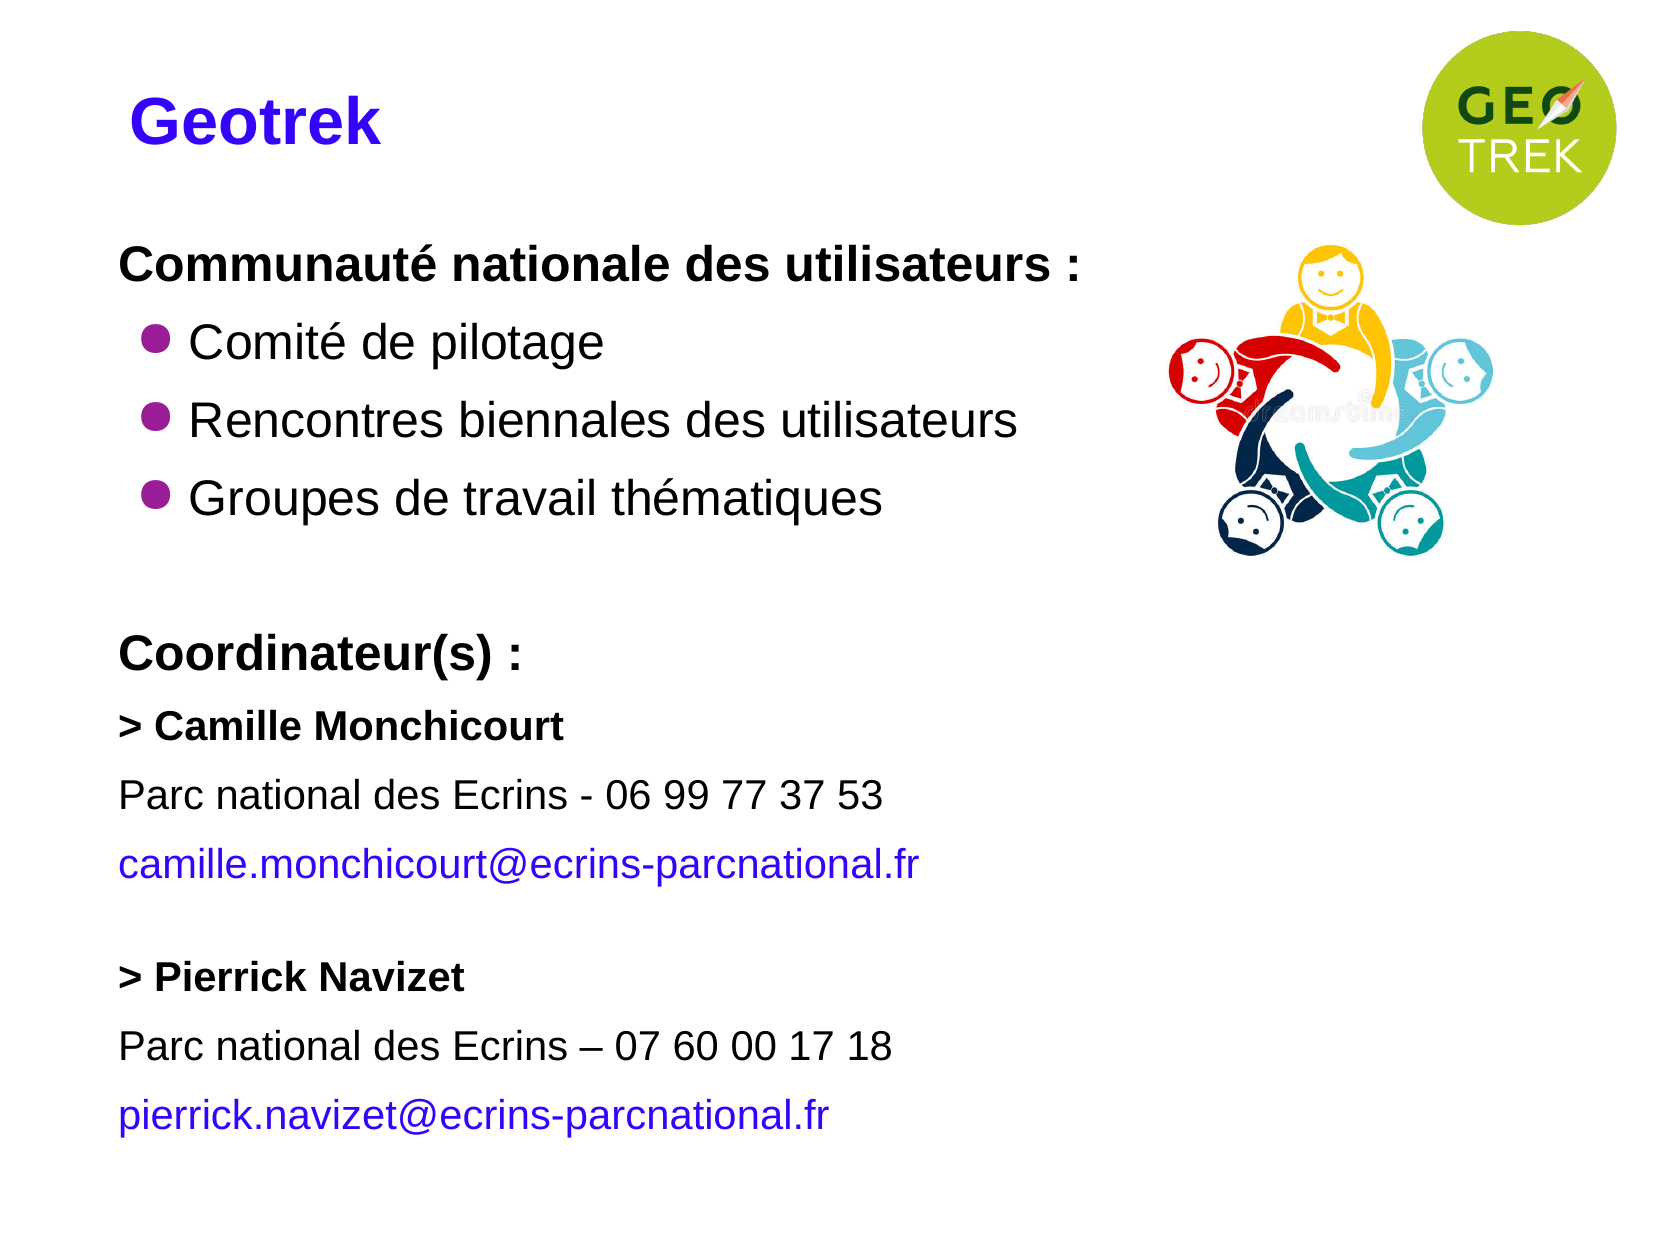

# Geotrek
Communauté nationale des utilisateurs :
Comité de pilotage
Rencontres biennales des utilisateurs
Groupes de travail thématiques
Coordinateur(s) :
> Camille Monchicourt
Parc national des Ecrins - 06 99 77 37 53
camille.monchicourt@ecrins-parcnational.fr
> Pierrick Navizet
Parc national des Ecrins – 07 60 00 17 18
pierrick.navizet@ecrins-parcnational.fr